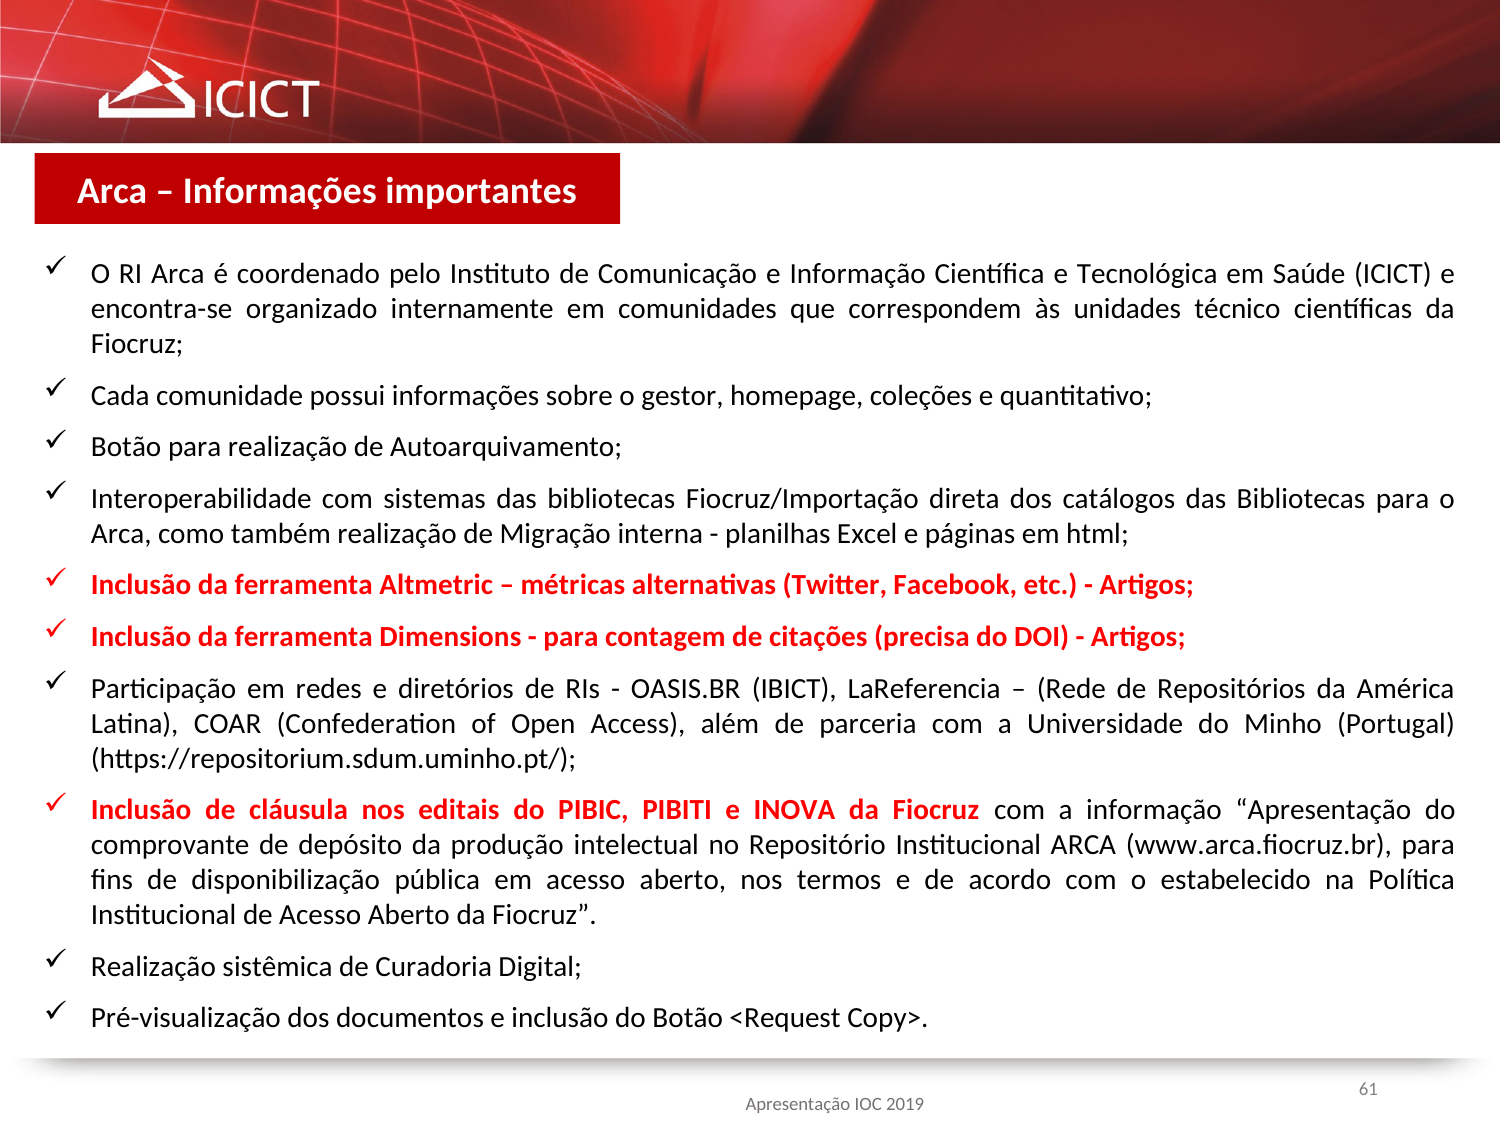

Arca – Informações importantes
O RI Arca é coordenado pelo Instituto de Comunicação e Informação Científica e Tecnológica em Saúde (ICICT) e encontra-se organizado internamente em comunidades que correspondem às unidades técnico científicas da Fiocruz;
Cada comunidade possui informações sobre o gestor, homepage, coleções e quantitativo;
Botão para realização de Autoarquivamento;
Interoperabilidade com sistemas das bibliotecas Fiocruz/Importação direta dos catálogos das Bibliotecas para o Arca, como também realização de Migração interna - planilhas Excel e páginas em html;
Inclusão da ferramenta Altmetric – métricas alternativas (Twitter, Facebook, etc.) - Artigos;
Inclusão da ferramenta Dimensions - para contagem de citações (precisa do DOI) - Artigos;
Participação em redes e diretórios de RIs - OASIS.BR (IBICT), LaReferencia – (Rede de Repositórios da América Latina), COAR (Confederation of Open Access), além de parceria com a Universidade do Minho (Portugal) (https://repositorium.sdum.uminho.pt/);
Inclusão de cláusula nos editais do PIBIC, PIBITI e INOVA da Fiocruz com a informação “Apresentação do comprovante de depósito da produção intelectual no Repositório Institucional ARCA (www.arca.fiocruz.br), para fins de disponibilização pública em acesso aberto, nos termos e de acordo com o estabelecido na Política Institucional de Acesso Aberto da Fiocruz”.
Realização sistêmica de Curadoria Digital;
Pré-visualização dos documentos e inclusão do Botão <Request Copy>.
Apresentação IOC 2019